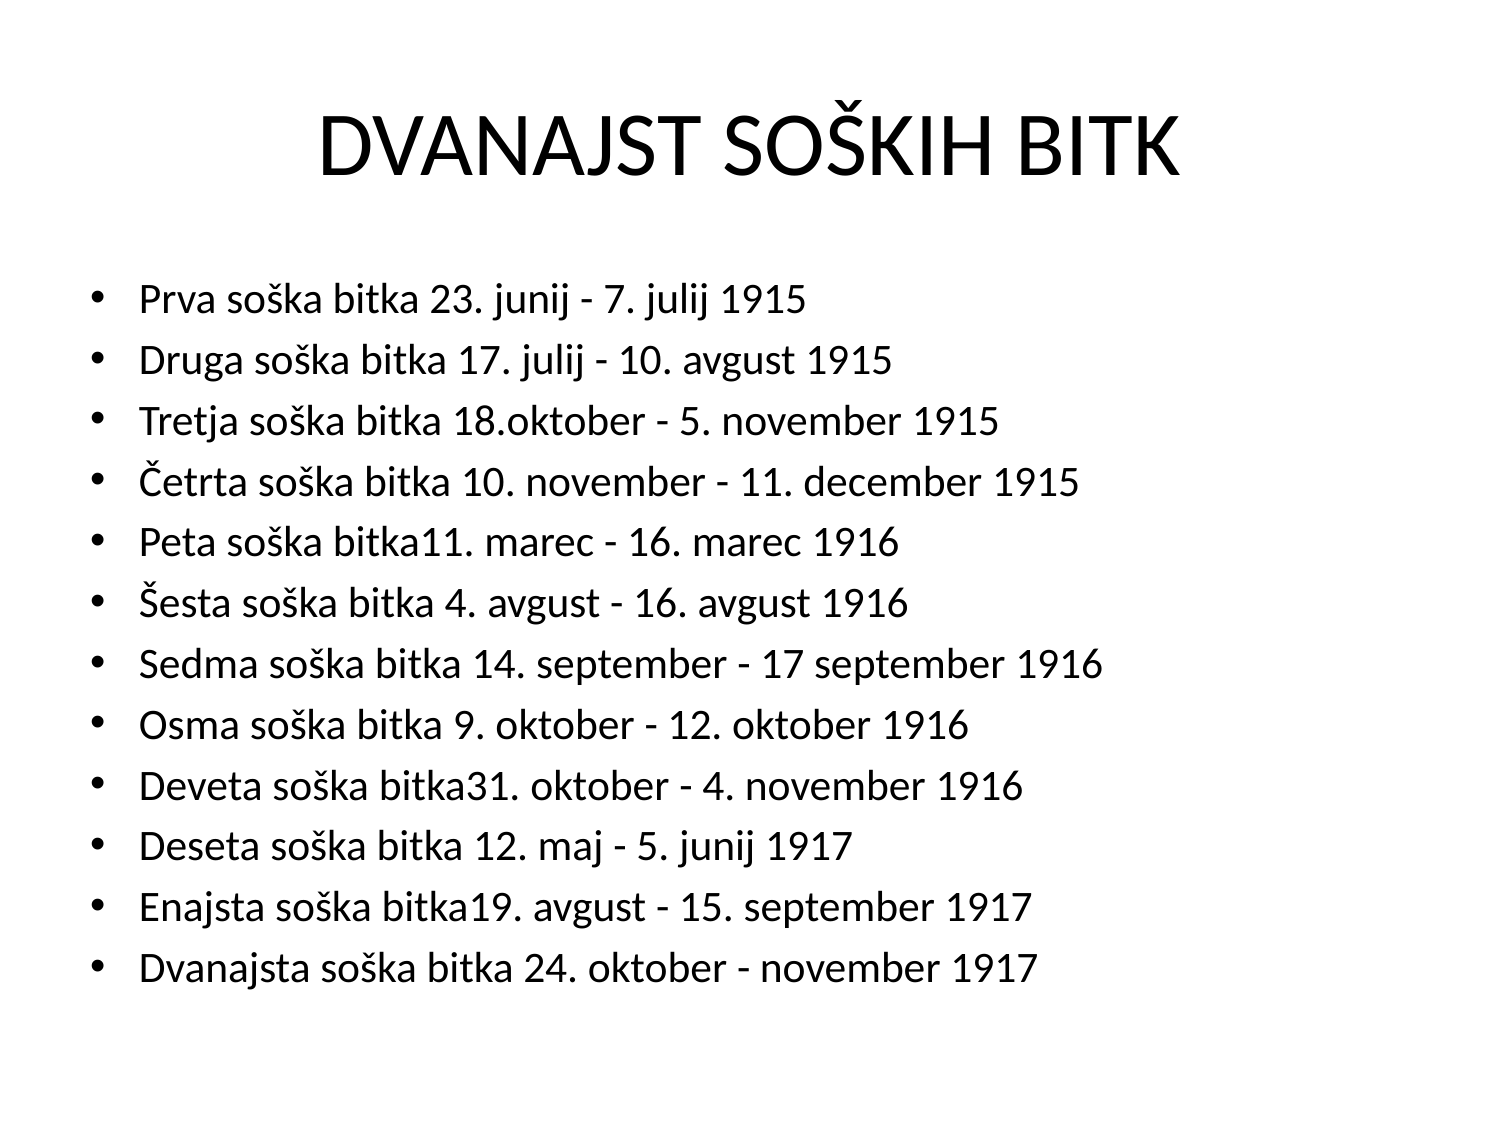

# DVANAJST SOŠKIH BITK
Prva soška bitka 23. junij - 7. julij 1915
Druga soška bitka 17. julij - 10. avgust 1915
Tretja soška bitka 18.oktober - 5. november 1915
Četrta soška bitka 10. november - 11. december 1915
Peta soška bitka11. marec - 16. marec 1916
Šesta soška bitka 4. avgust - 16. avgust 1916
Sedma soška bitka 14. september - 17 september 1916
Osma soška bitka 9. oktober - 12. oktober 1916
Deveta soška bitka31. oktober - 4. november 1916
Deseta soška bitka 12. maj - 5. junij 1917
Enajsta soška bitka19. avgust - 15. september 1917
Dvanajsta soška bitka 24. oktober - november 1917